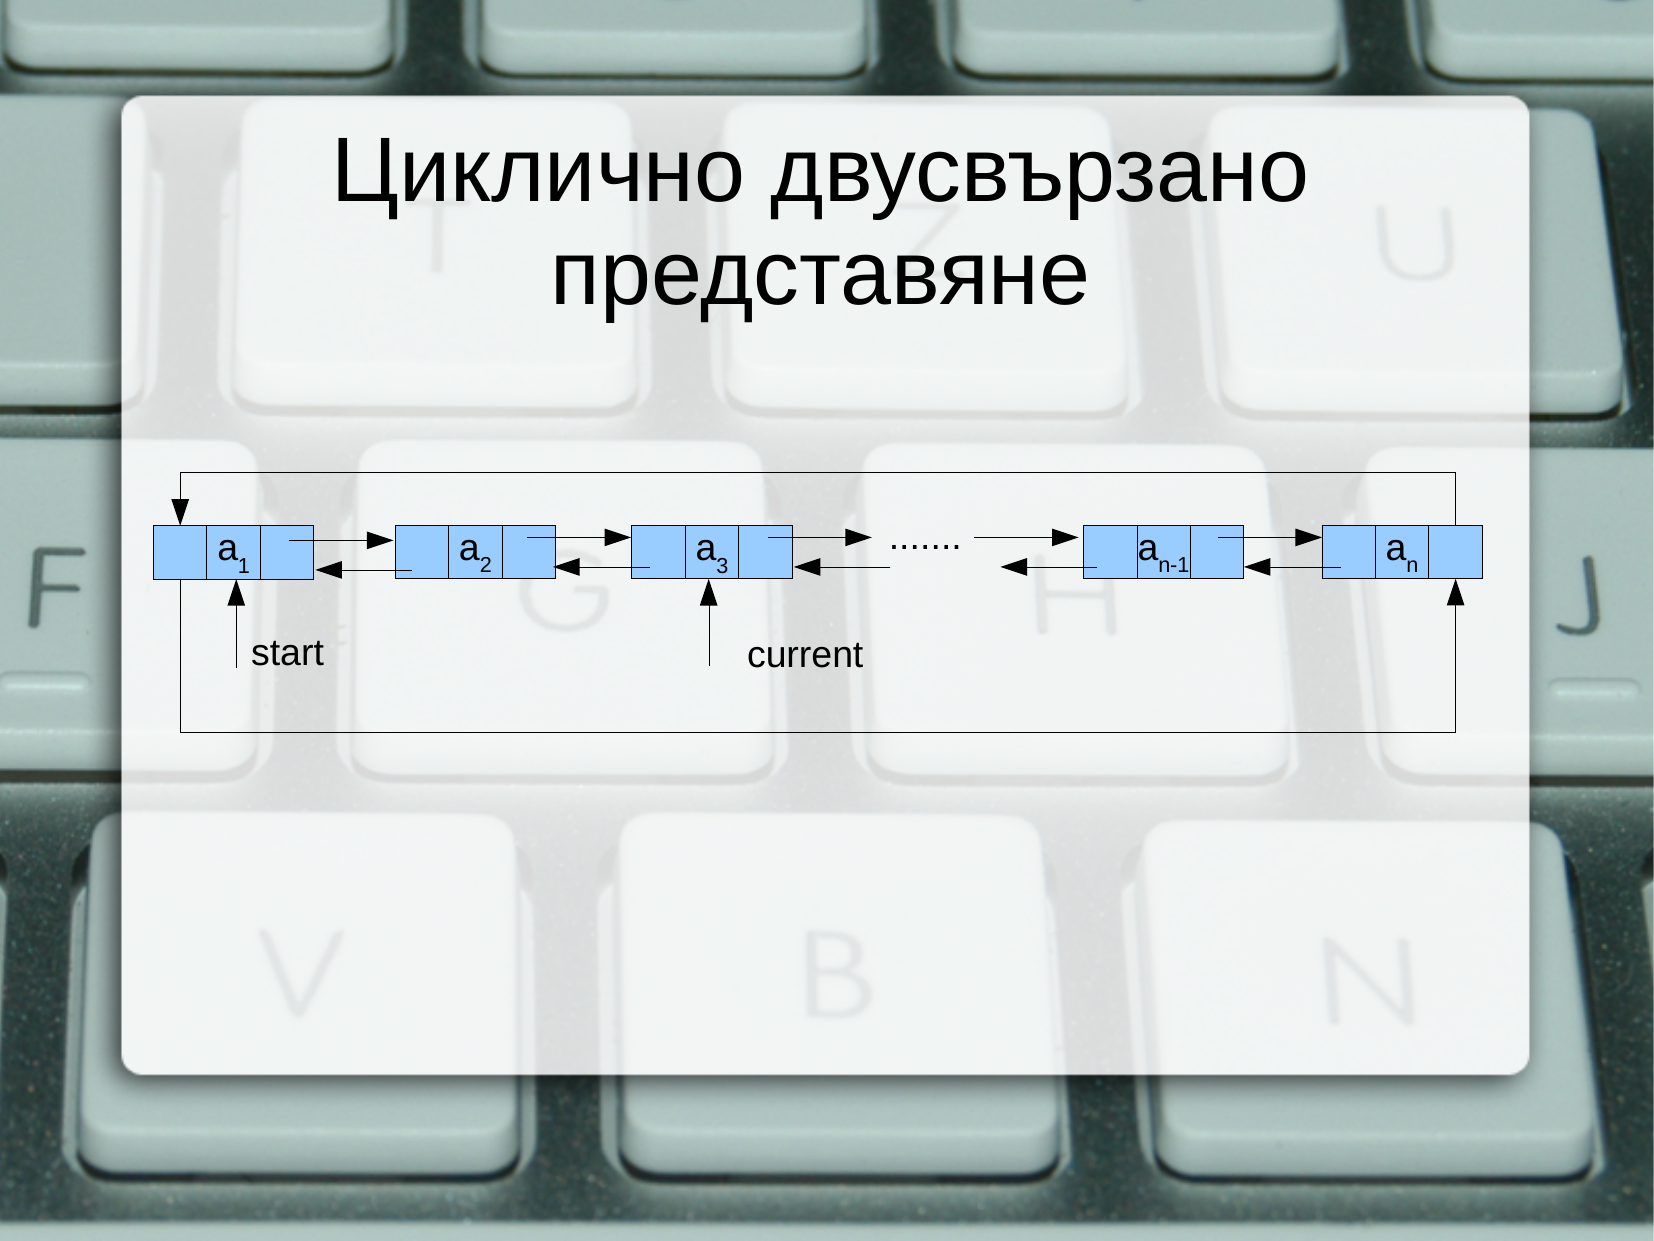

# Циклично двусвързано представяне
.......
a2
an-1
an
a3
a1
start
current